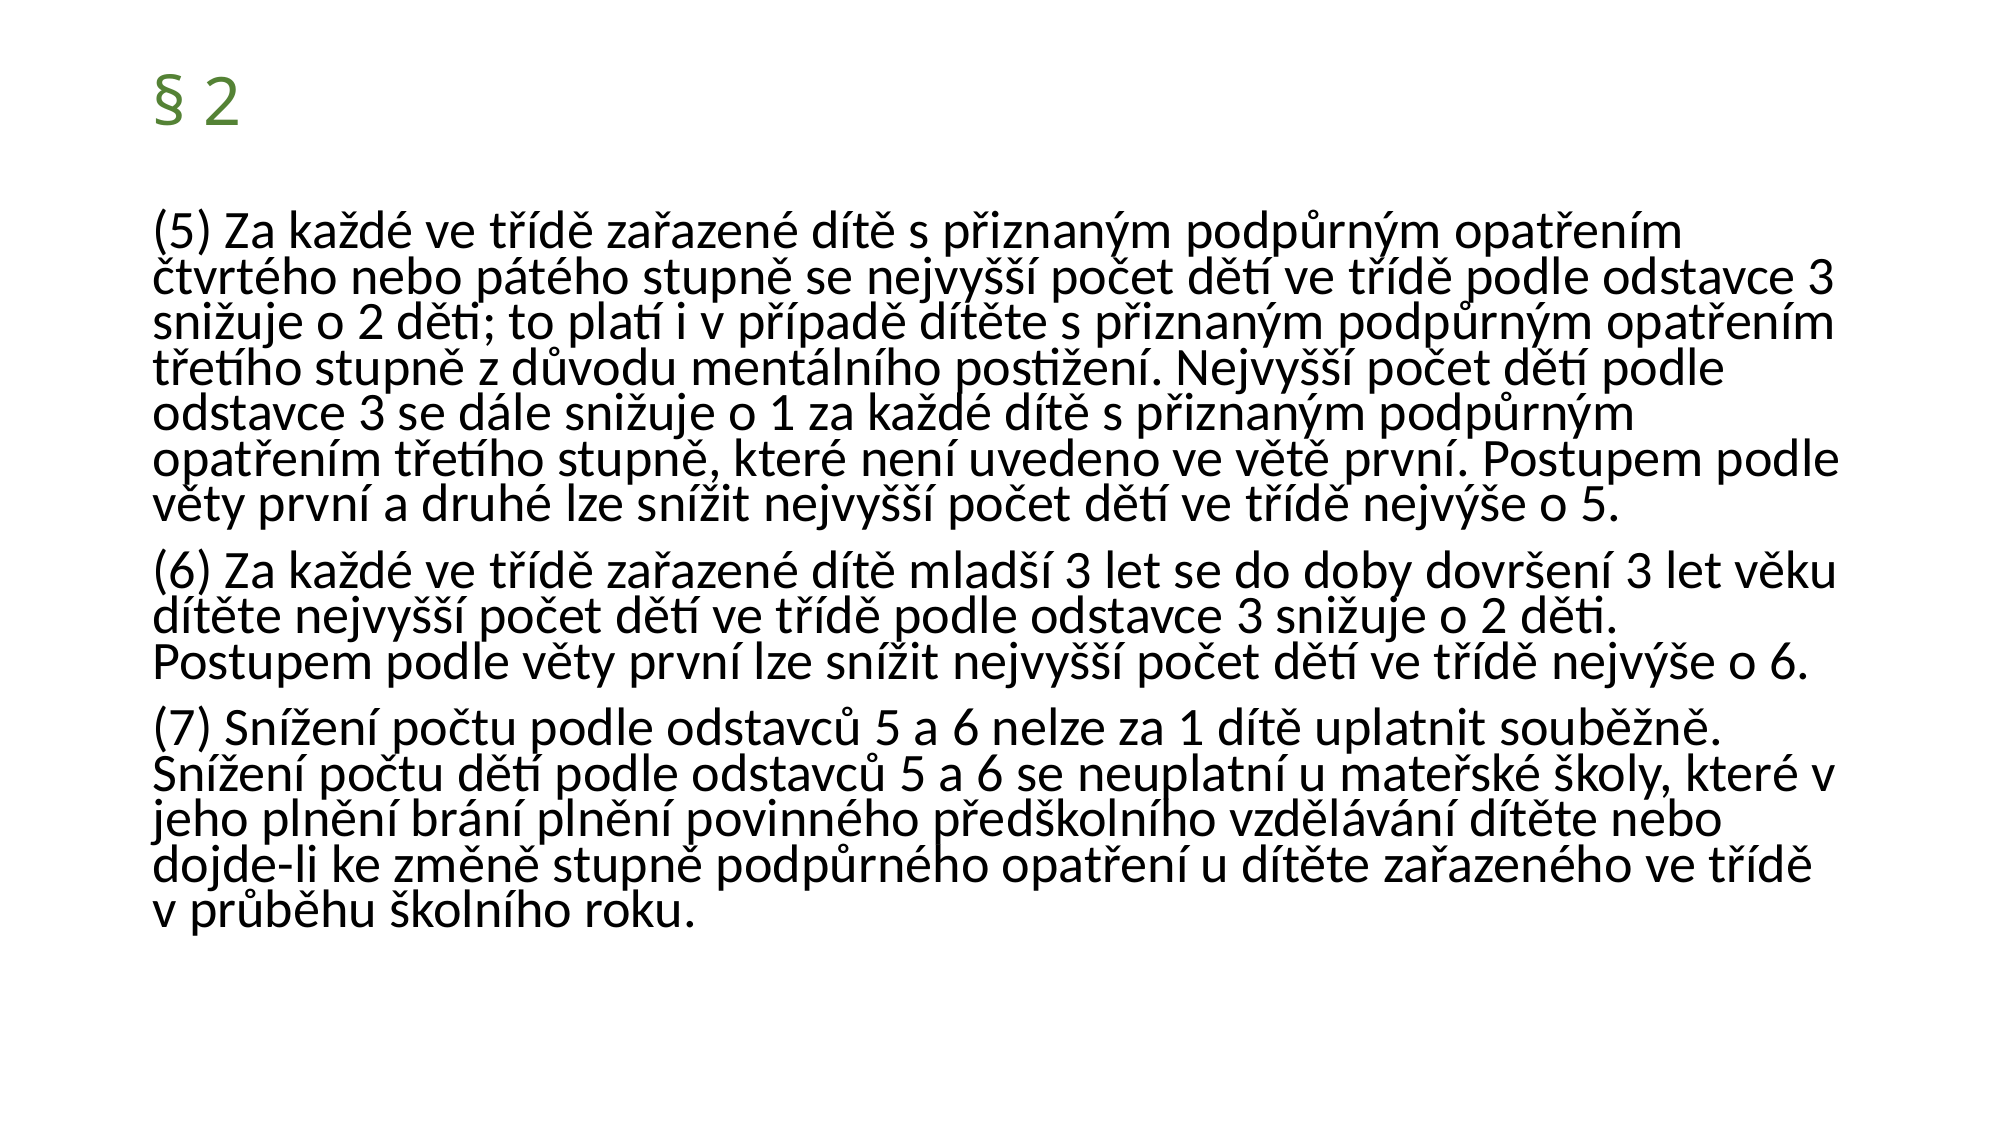

# § 2
(5) Za každé ve třídě zařazené dítě s přiznaným podpůrným opatřením čtvrtého nebo pátého stupně se nejvyšší počet dětí ve třídě podle odstavce 3 snižuje o 2 děti; to platí i v případě dítěte s přiznaným podpůrným opatřením třetího stupně z důvodu mentálního postižení. Nejvyšší počet dětí podle odstavce 3 se dále snižuje o 1 za každé dítě s přiznaným podpůrným opatřením třetího stupně, které není uvedeno ve větě první. Postupem podle věty první a druhé lze snížit nejvyšší počet dětí ve třídě nejvýše o 5.
(6) Za každé ve třídě zařazené dítě mladší 3 let se do doby dovršení 3 let věku dítěte nejvyšší počet dětí ve třídě podle odstavce 3 snižuje o 2 děti. Postupem podle věty první lze snížit nejvyšší počet dětí ve třídě nejvýše o 6.
(7) Snížení počtu podle odstavců 5 a 6 nelze za 1 dítě uplatnit souběžně. Snížení počtu dětí podle odstavců 5 a 6 se neuplatní u mateřské školy, které v jeho plnění brání plnění povinného předškolního vzdělávání dítěte nebo dojde-li ke změně stupně podpůrného opatření u dítěte zařazeného ve třídě v průběhu školního roku.